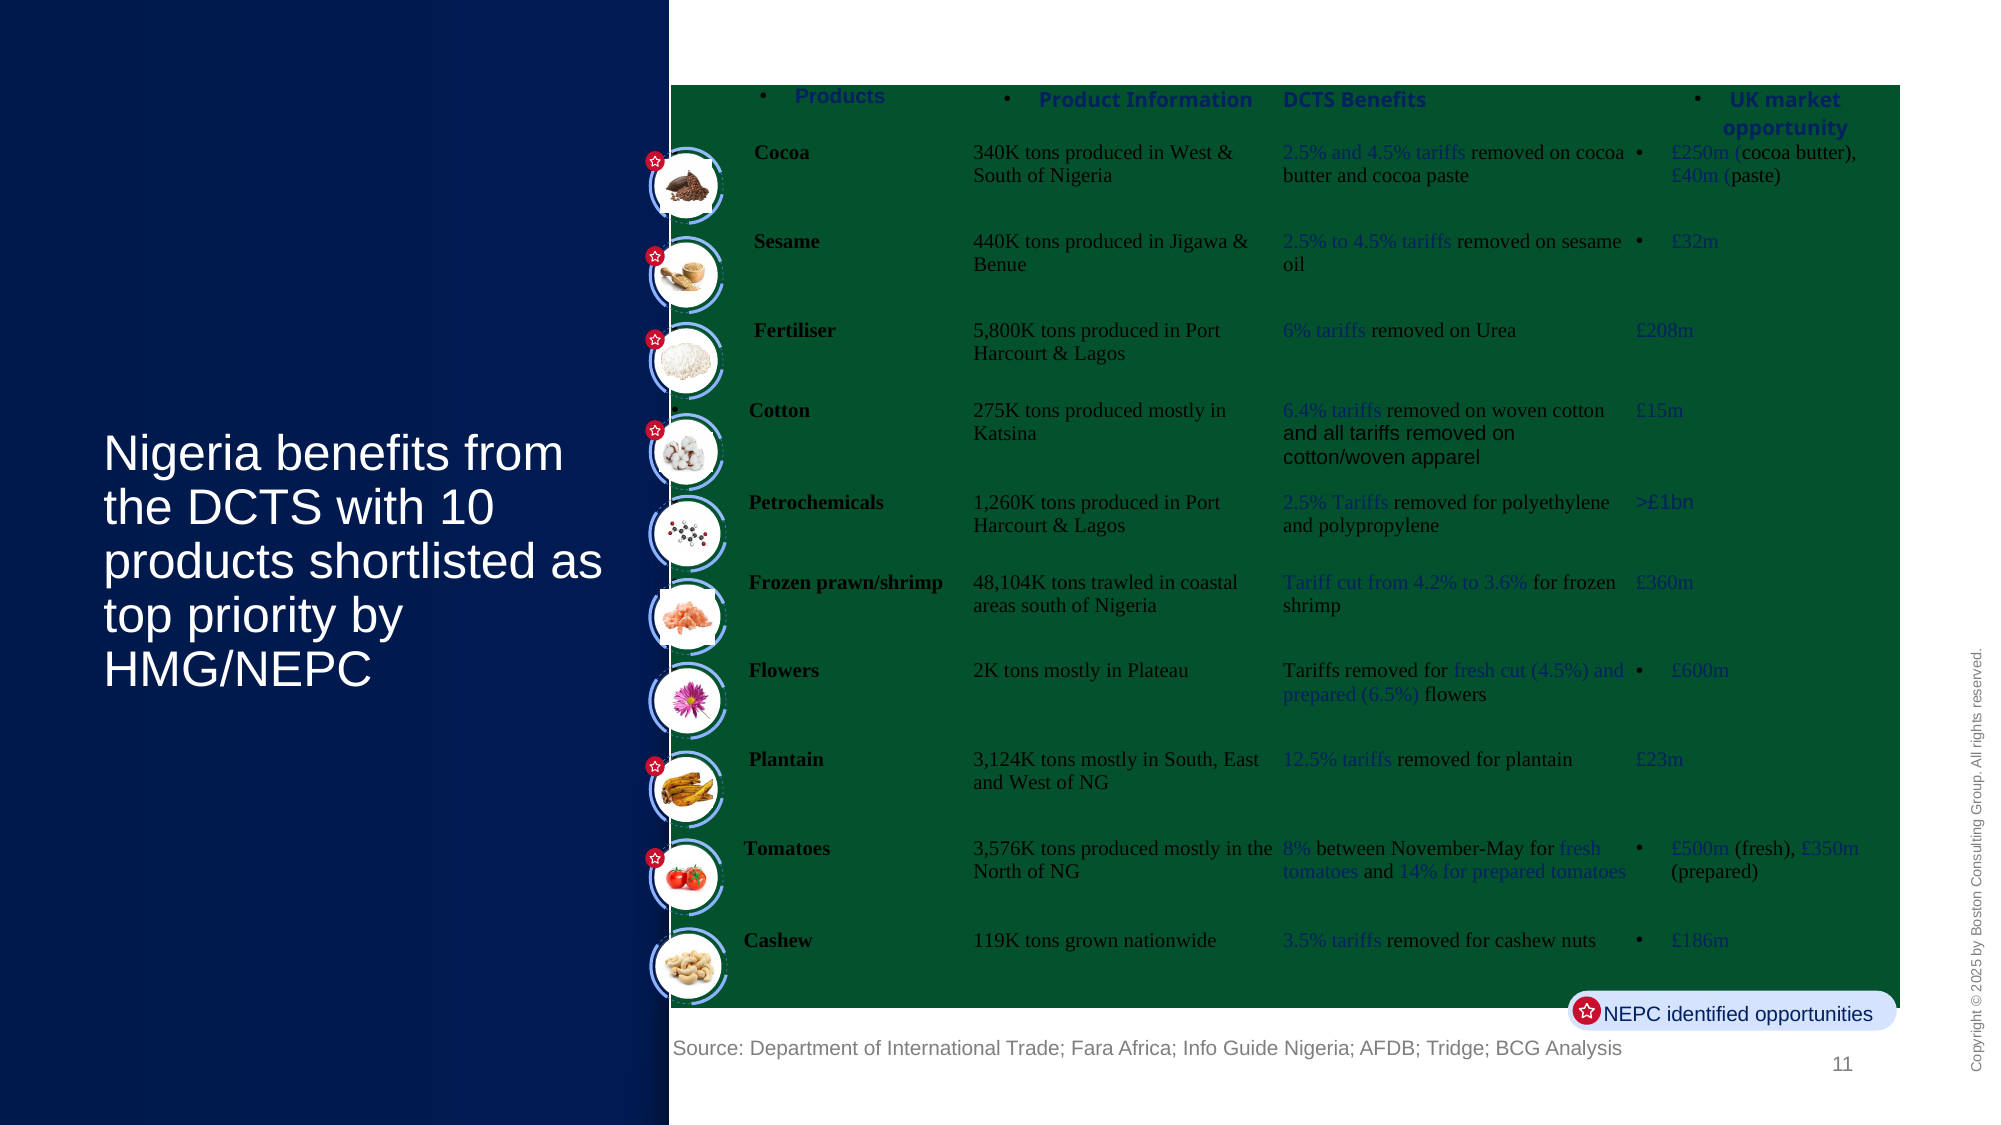

| Products | Product Information | DCTS Benefits | UK market opportunity |
| --- | --- | --- | --- |
| Cocoa | 340K tons produced in West & South of Nigeria | 2.5% and 4.5% tariffs removed on cocoa butter and cocoa paste | £250m (cocoa butter), £40m (paste) |
| Sesame | 440K tons produced in Jigawa & Benue | 2.5% to 4.5% tariffs removed on sesame oil | £32m |
| Fertiliser | 5,800K tons produced in Port Harcourt & Lagos | 6% tariffs removed on Urea | £208m |
| Cotton | 275K tons produced mostly in Katsina | 6.4% tariffs removed on woven cotton and all tariffs removed on cotton/woven apparel | £15m |
| Petrochemicals | 1,260K tons produced in Port Harcourt & Lagos | 2.5% Tariffs removed for polyethylene and polypropylene | >£1bn |
| Frozen prawn/shrimp | 48,104K tons trawled in coastal areas south of Nigeria | Tariff cut from 4.2% to 3.6% for frozen shrimp | £360m |
| Flowers | 2K tons mostly in Plateau | Tariffs removed for fresh cut (4.5%) and prepared (6.5%) flowers | £600m |
| Plantain | 3,124K tons mostly in South, East and West of NG | 12.5% tariffs removed for plantain | £23m |
| Tomatoes | 3,576K tons produced mostly in the North of NG | 8% between November-May for fresh tomatoes and 14% for prepared tomatoes | £500m (fresh), £350m (prepared) |
| Cashew | 119K tons grown nationwide | 3.5% tariffs removed for cashew nuts | £186m |
# Nigeria benefits from the DCTS with 10 products shortlisted as top priority by HMG/NEPC
NEPC identified opportunities
Source: Department of International Trade; Fara Africa; Info Guide Nigeria; AFDB; Tridge; BCG Analysis